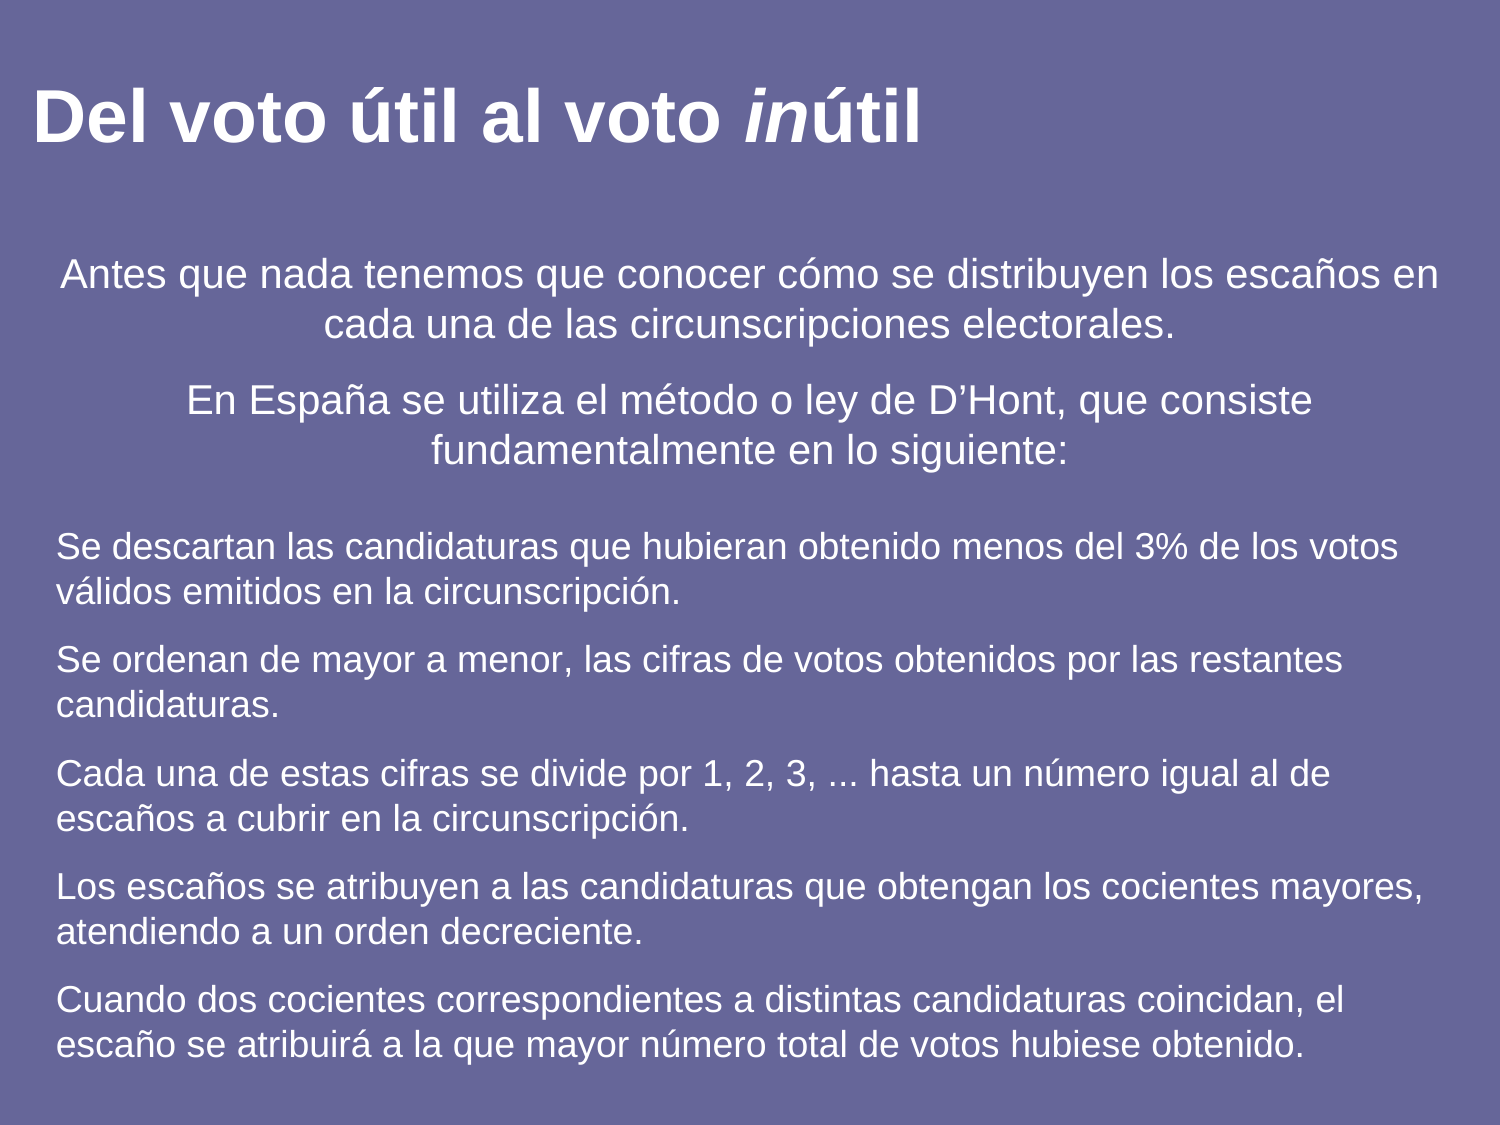

# Del voto útil al voto inútil
Antes que nada tenemos que conocer cómo se distribuyen los escaños en cada una de las circunscripciones electorales.
En España se utiliza el método o ley de D’Hont, que consiste fundamentalmente en lo siguiente:
Se descartan las candidaturas que hubieran obtenido menos del 3% de los votos válidos emitidos en la circunscripción.
Se ordenan de mayor a menor, las cifras de votos obtenidos por las restantes candidaturas.
Cada una de estas cifras se divide por 1, 2, 3, ... hasta un número igual al de escaños a cubrir en la circunscripción.
Los escaños se atribuyen a las candidaturas que obtengan los cocientes mayores, atendiendo a un orden decreciente.
Cuando dos cocientes correspondientes a distintas candidaturas coincidan, el escaño se atribuirá a la que mayor número total de votos hubiese obtenido.